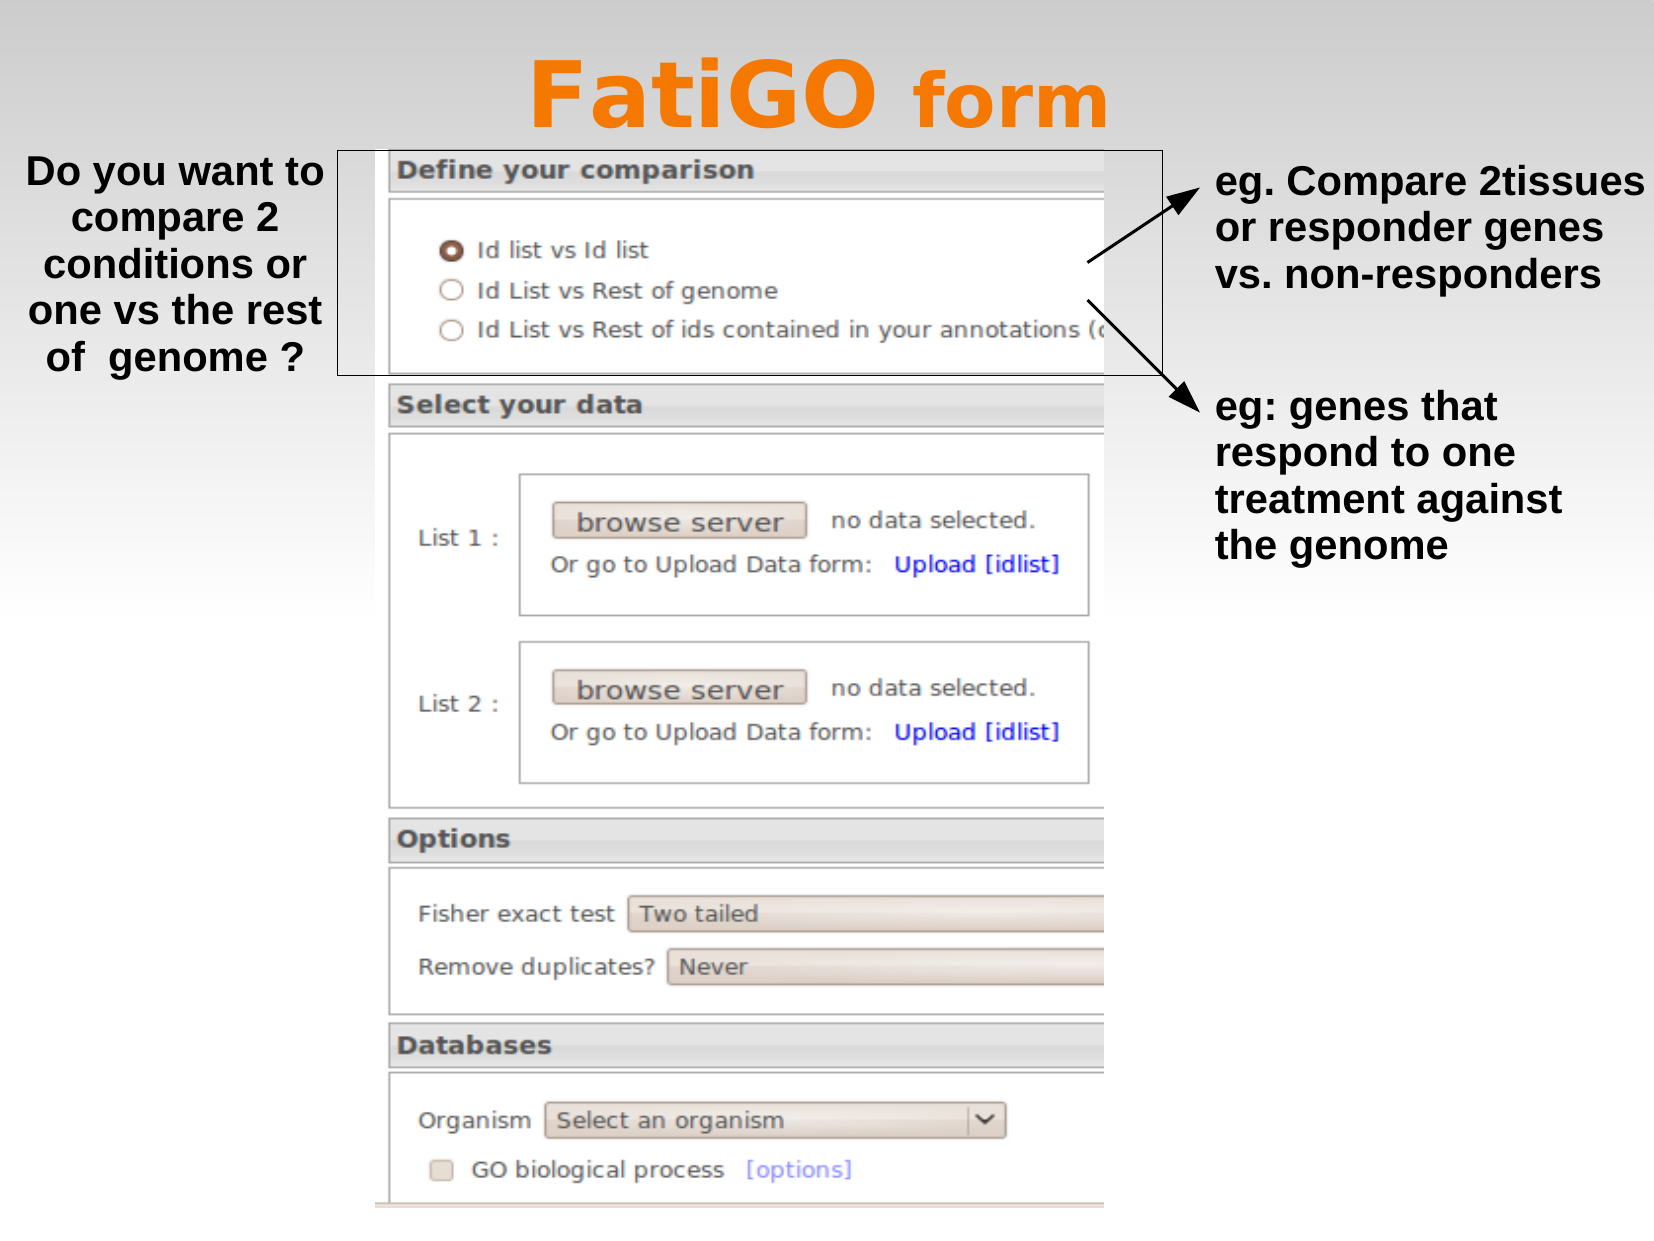

# FatiGO form
Do you want to compare 2 conditions or
 one vs the rest
of genome ?
eg. Compare 2tissues or responder genes vs. non-responders
eg: genes that respond to one treatment against the genome